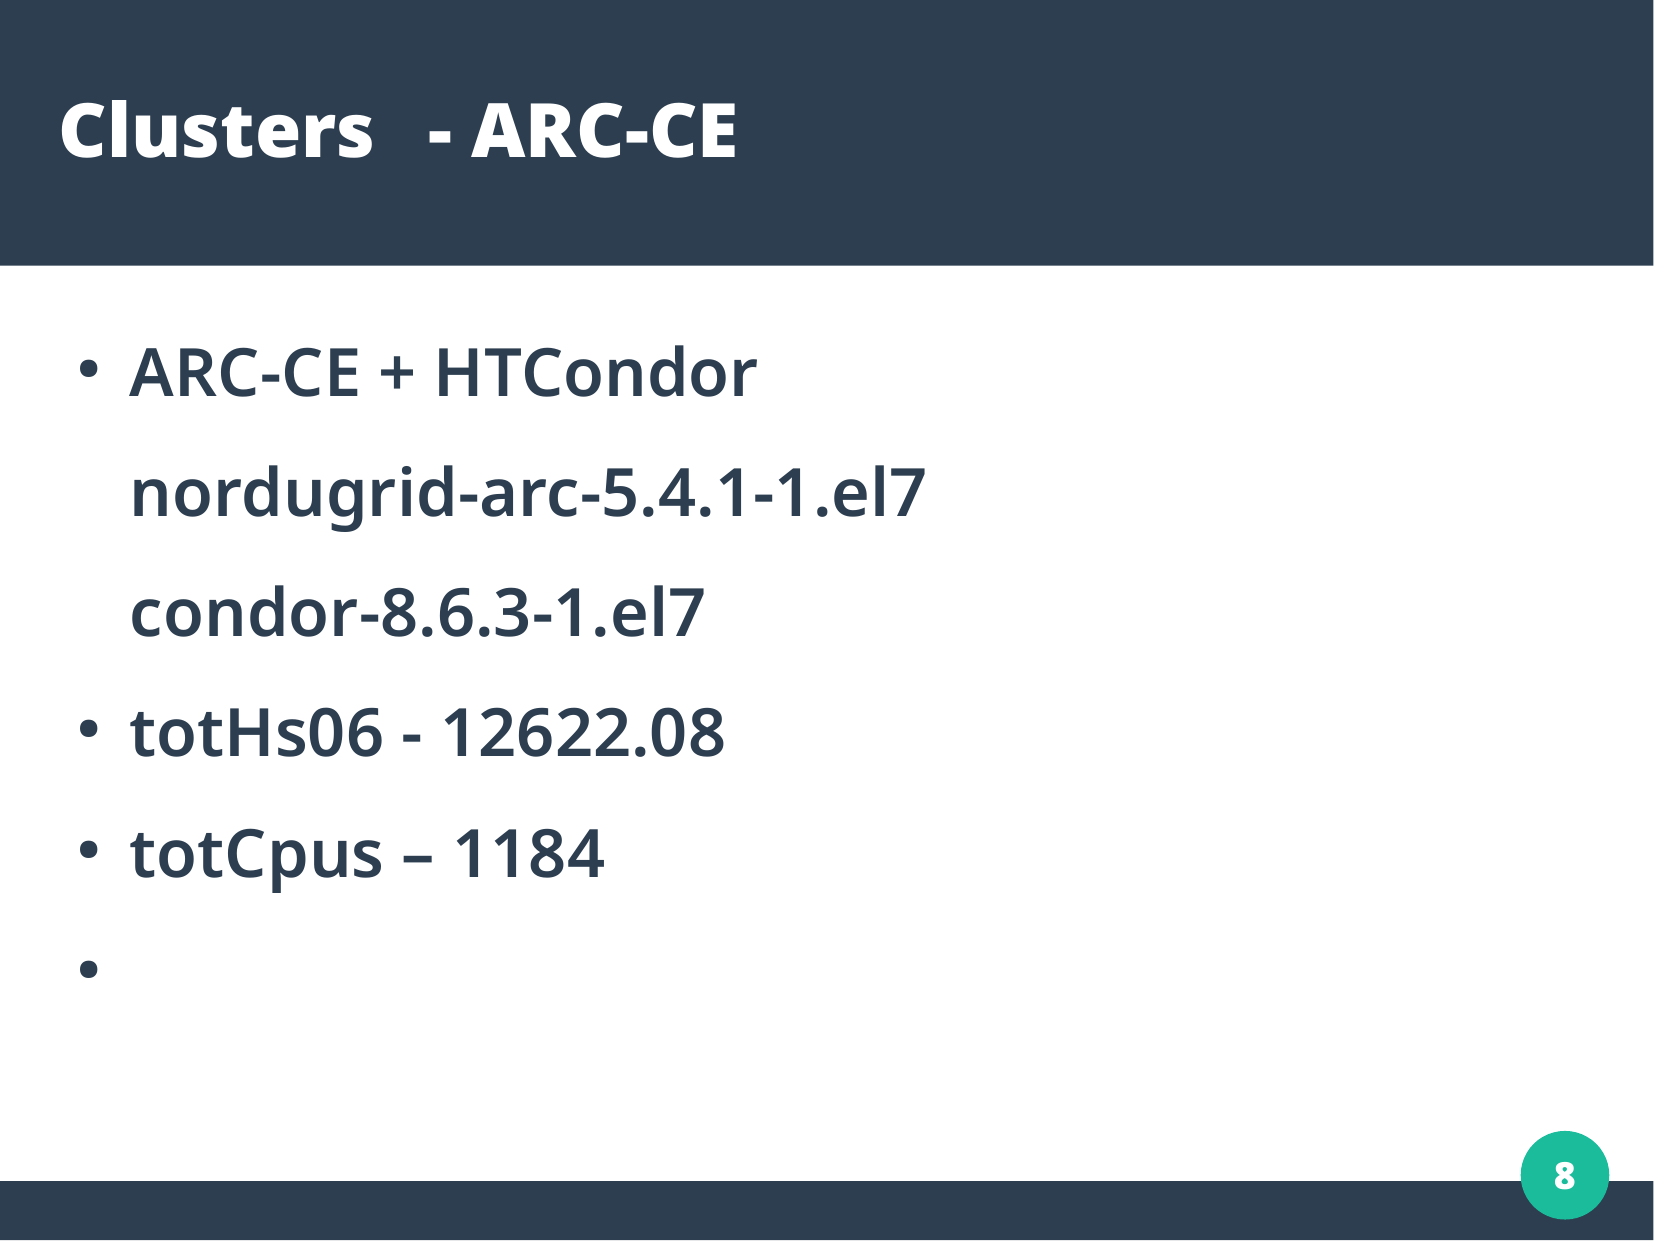

# Clusters	- ARC-CE
ARC-CE + HTCondor
nordugrid-arc-5.4.1-1.el7
condor-8.6.3-1.el7
totHs06 - 12622.08
totCpus – 1184
8